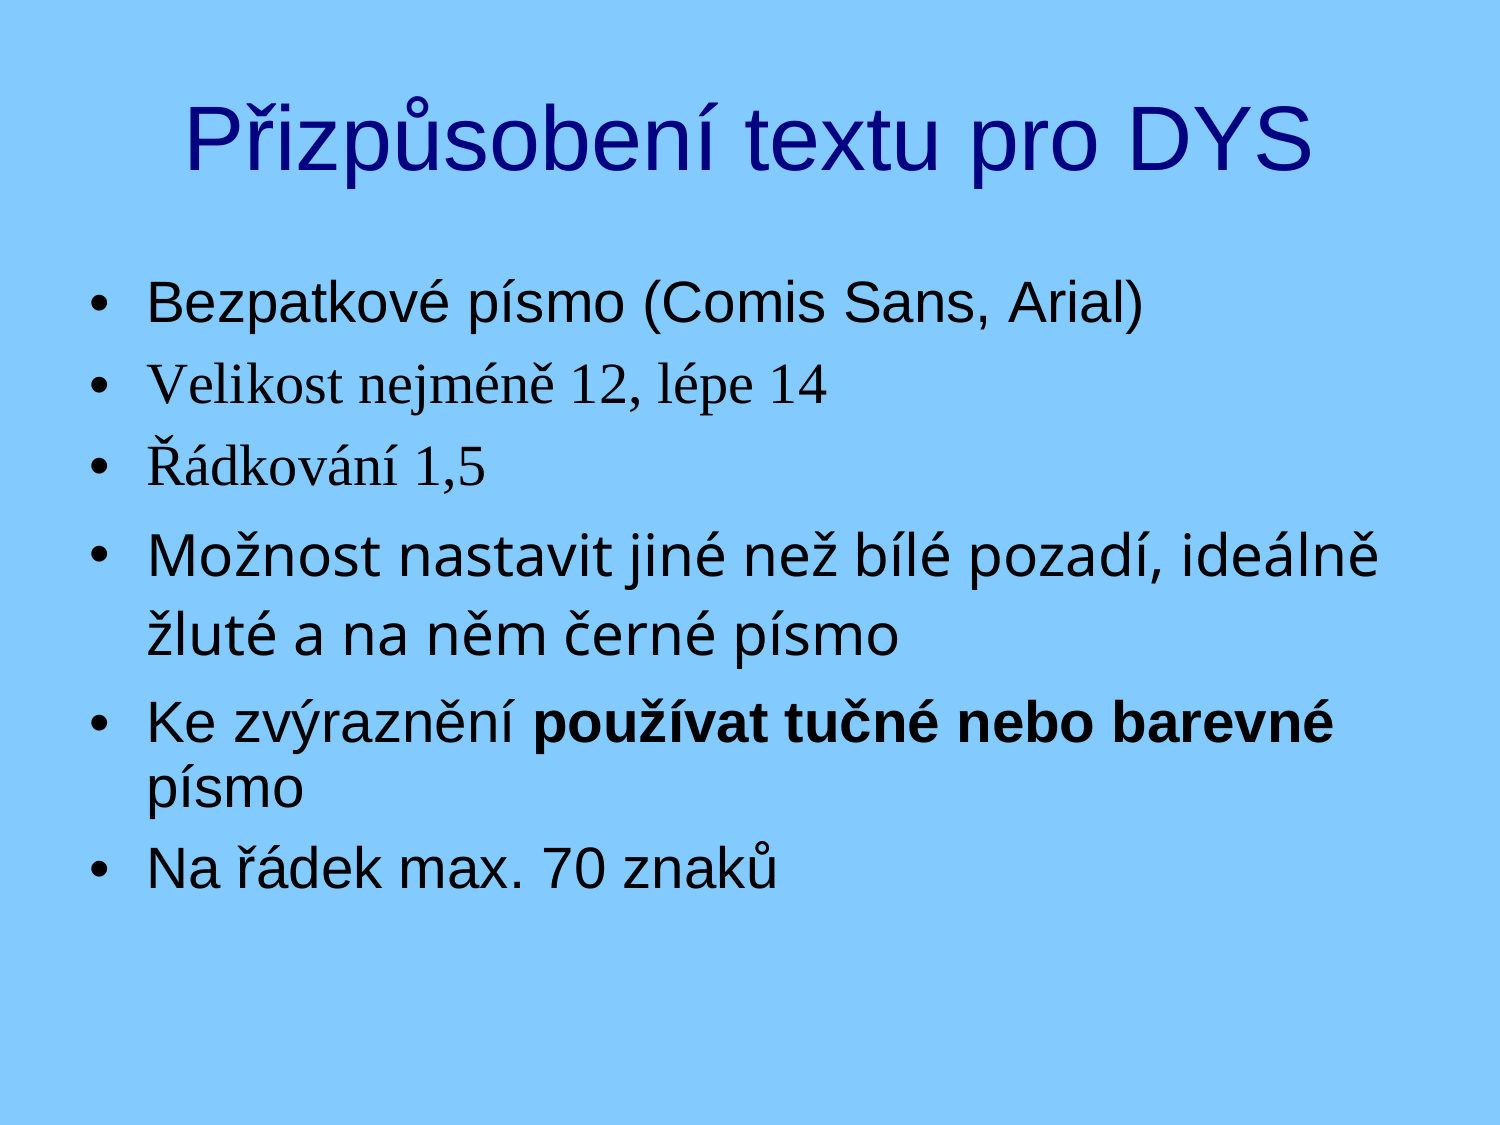

# Přizpůsobení textu pro DYS
Bezpatkové písmo (Comis Sans, Arial)
Velikost nejméně 12, lépe 14
Řádkování 1,5
Možnost nastavit jiné než bílé pozadí, ideálně žluté a na něm černé písmo
Ke zvýraznění používat tučné nebo barevné písmo
Na řádek max. 70 znaků